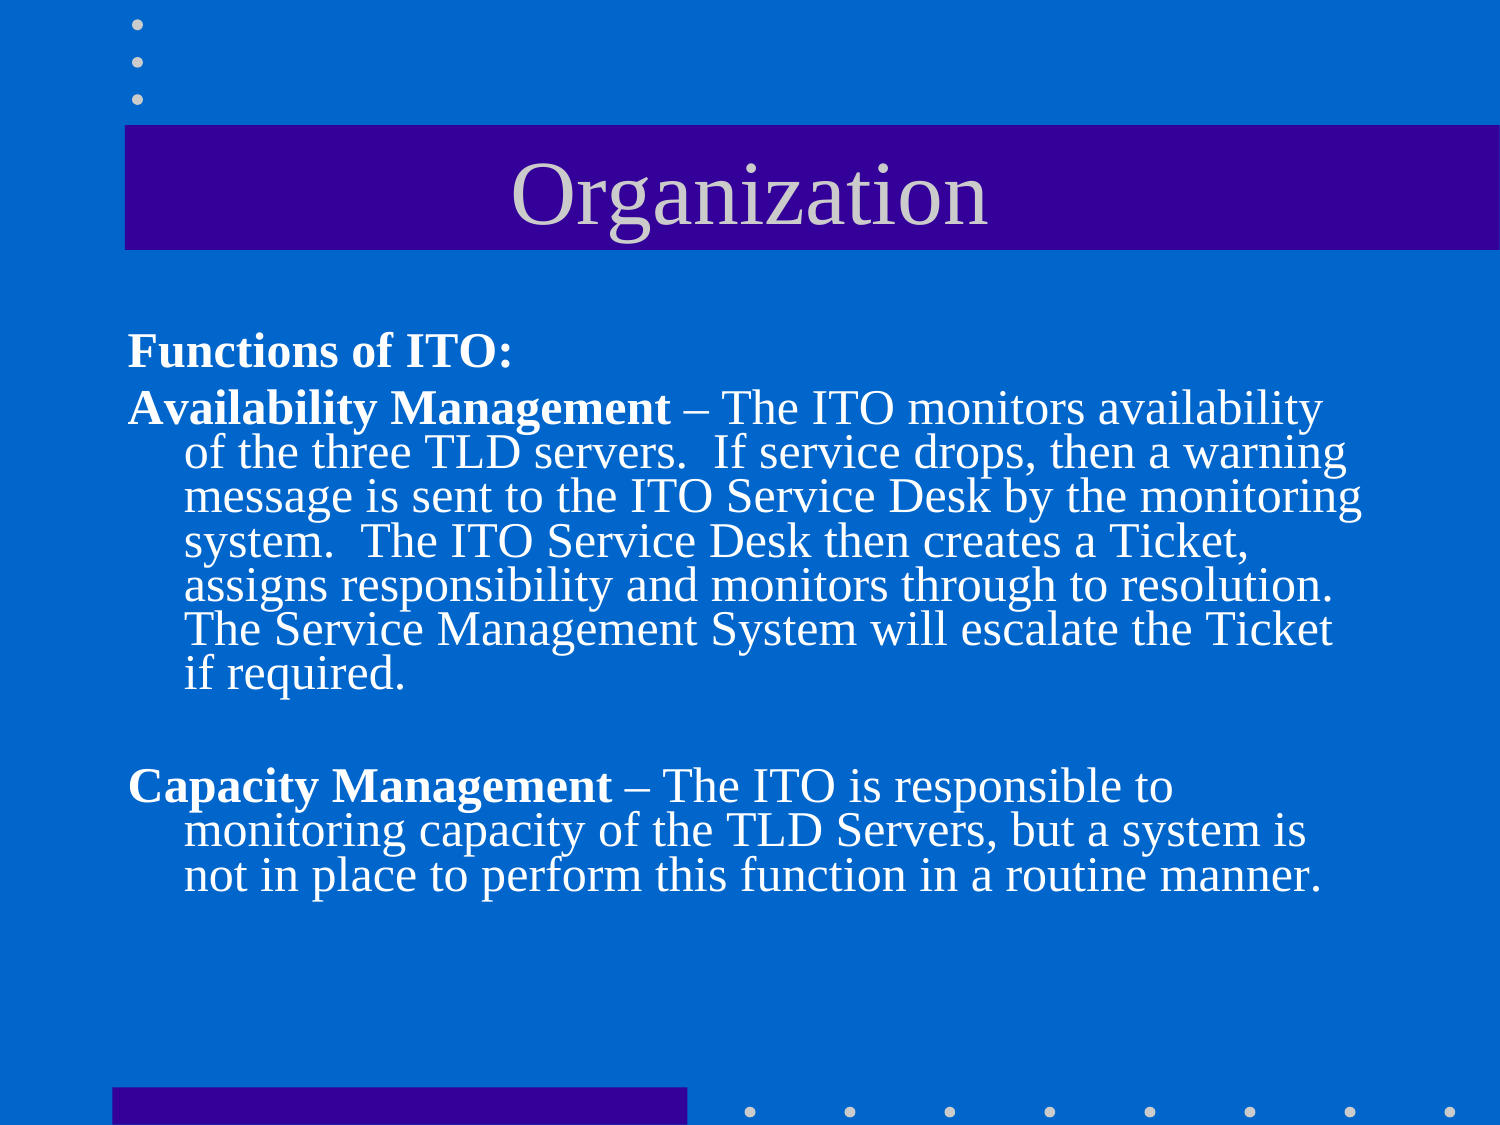

# Organization
Functions of ITO:
Availability Management – The ITO monitors availability of the three TLD servers. If service drops, then a warning message is sent to the ITO Service Desk by the monitoring system. The ITO Service Desk then creates a Ticket, assigns responsibility and monitors through to resolution. The Service Management System will escalate the Ticket if required.
Capacity Management – The ITO is responsible to monitoring capacity of the TLD Servers, but a system is not in place to perform this function in a routine manner.